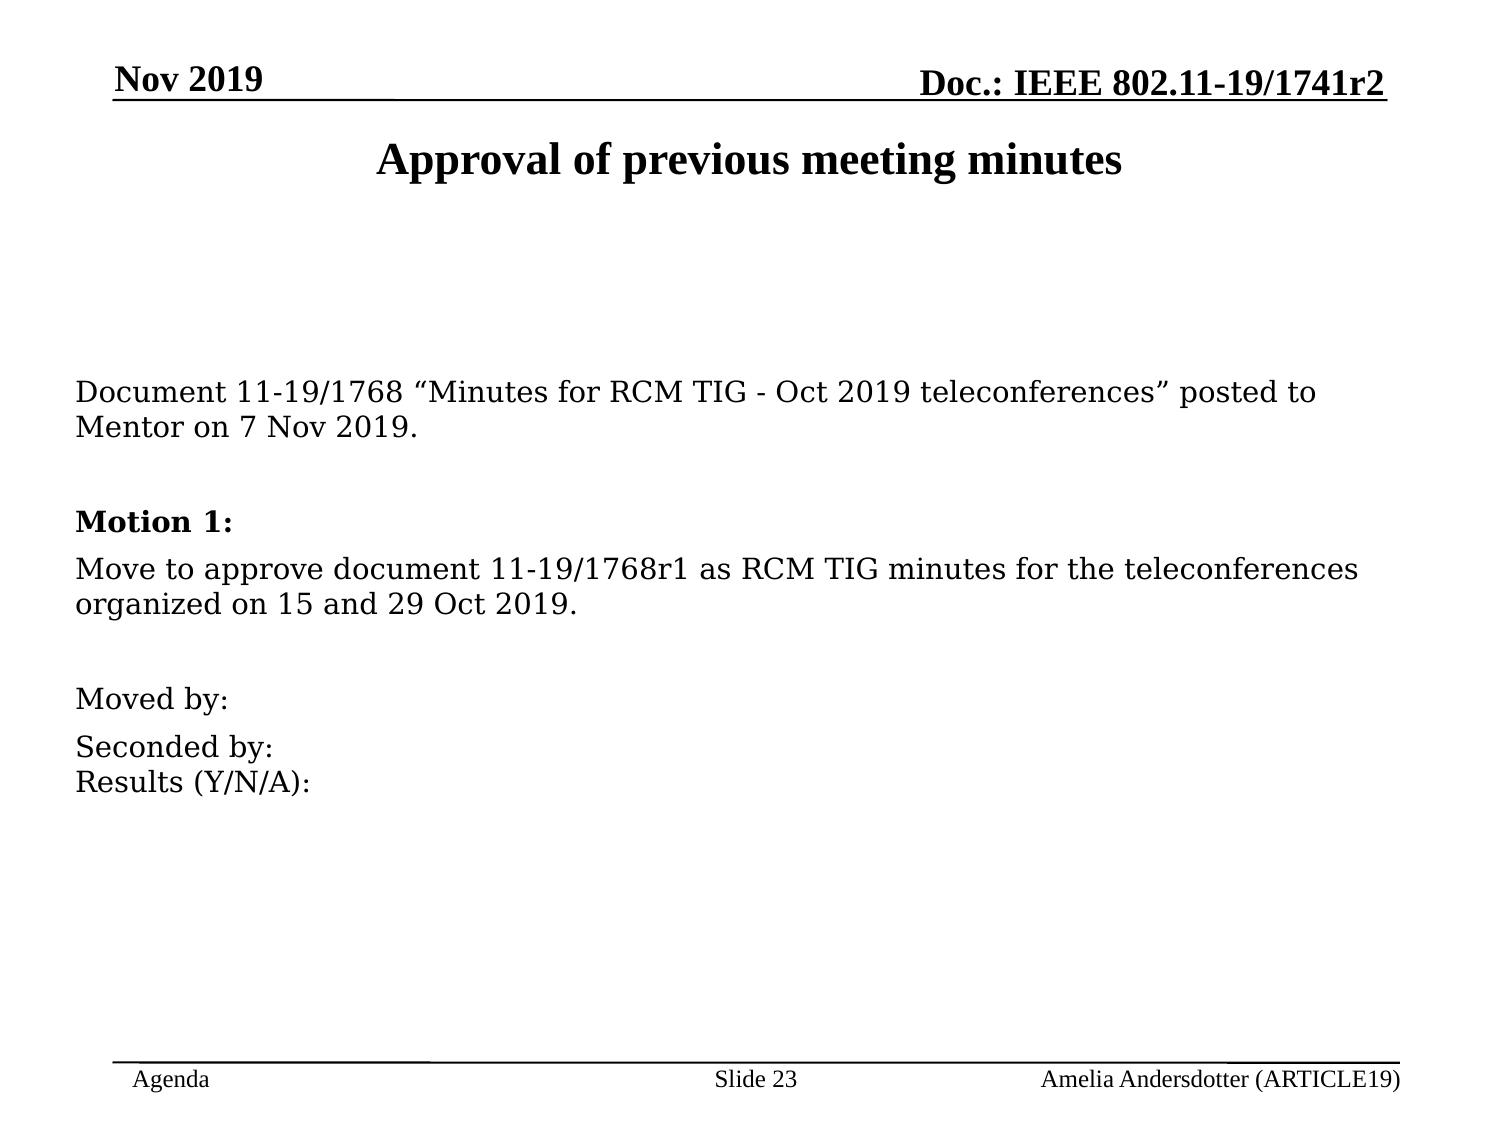

Nov 2019
Approval of previous meeting minutes
Document 11-19/1768 “Minutes for RCM TIG - Oct 2019 teleconferences” posted to Mentor on 7 Nov 2019.
Motion 1:
Move to approve document 11-19/1768r1 as RCM TIG minutes for the teleconferences organized on 15 and 29 Oct 2019.
Moved by:
Seconded by:
Results (Y/N/A):
Slide
Amelia Andersdotter (ARTICLE19)